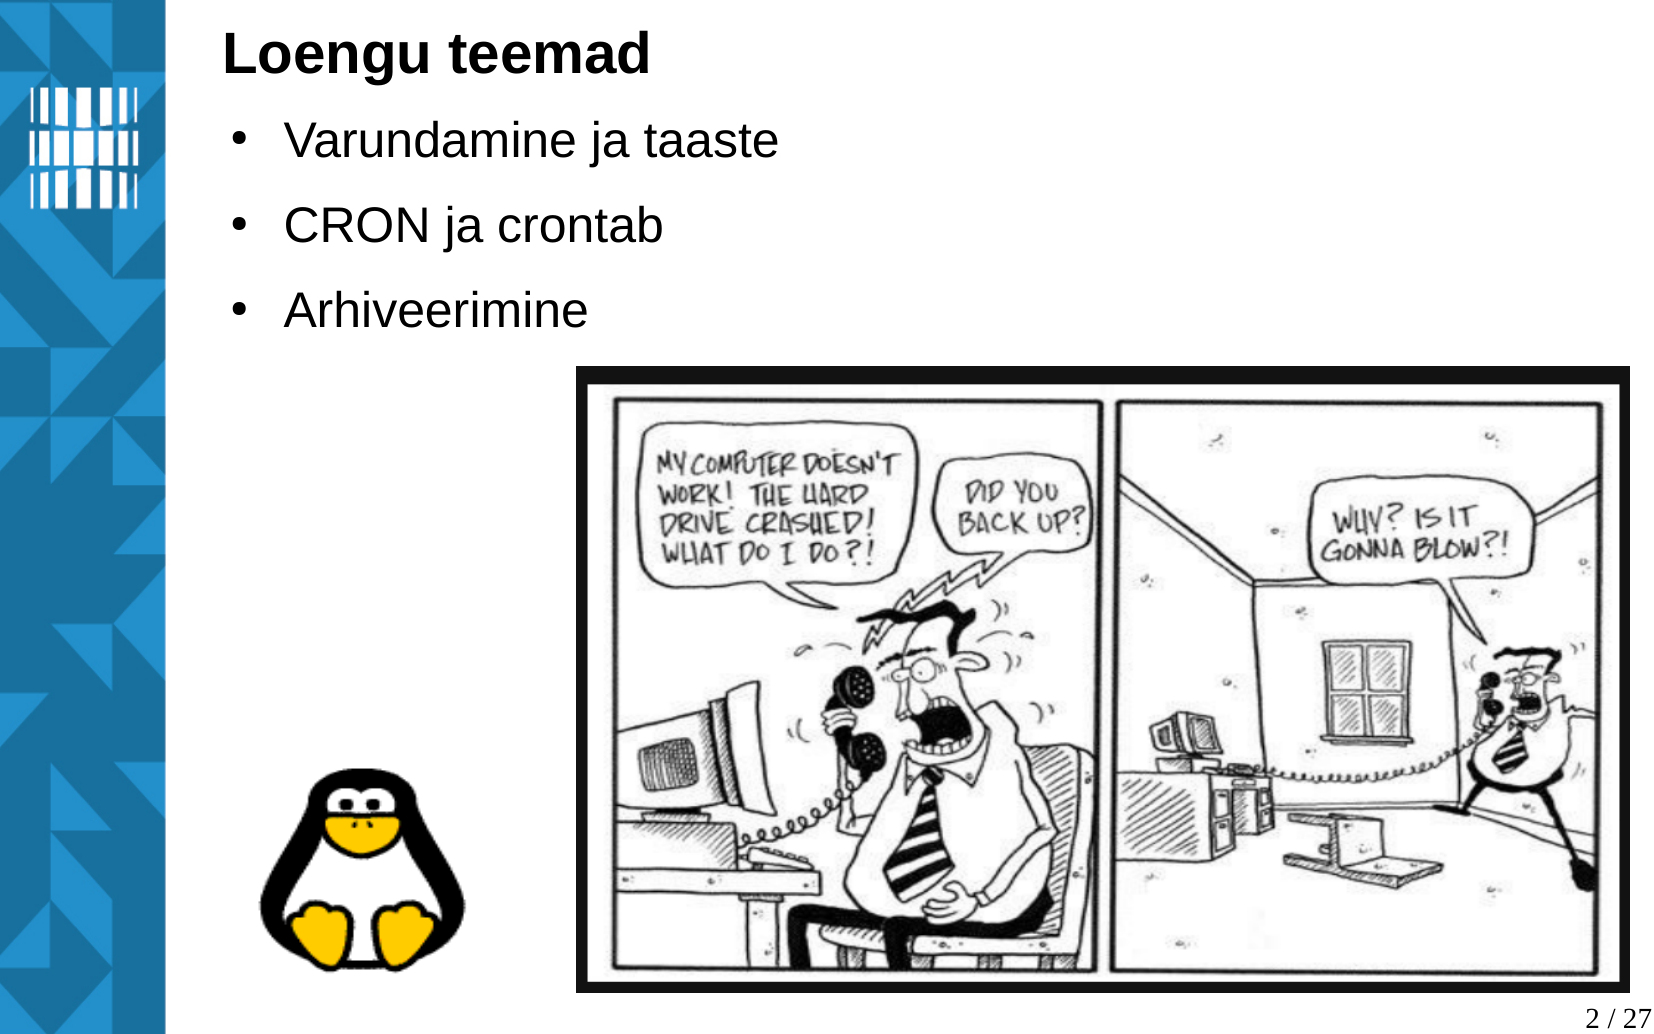

# Loengu teemad
Varundamine ja taaste
CRON ja crontab
Arhiveerimine